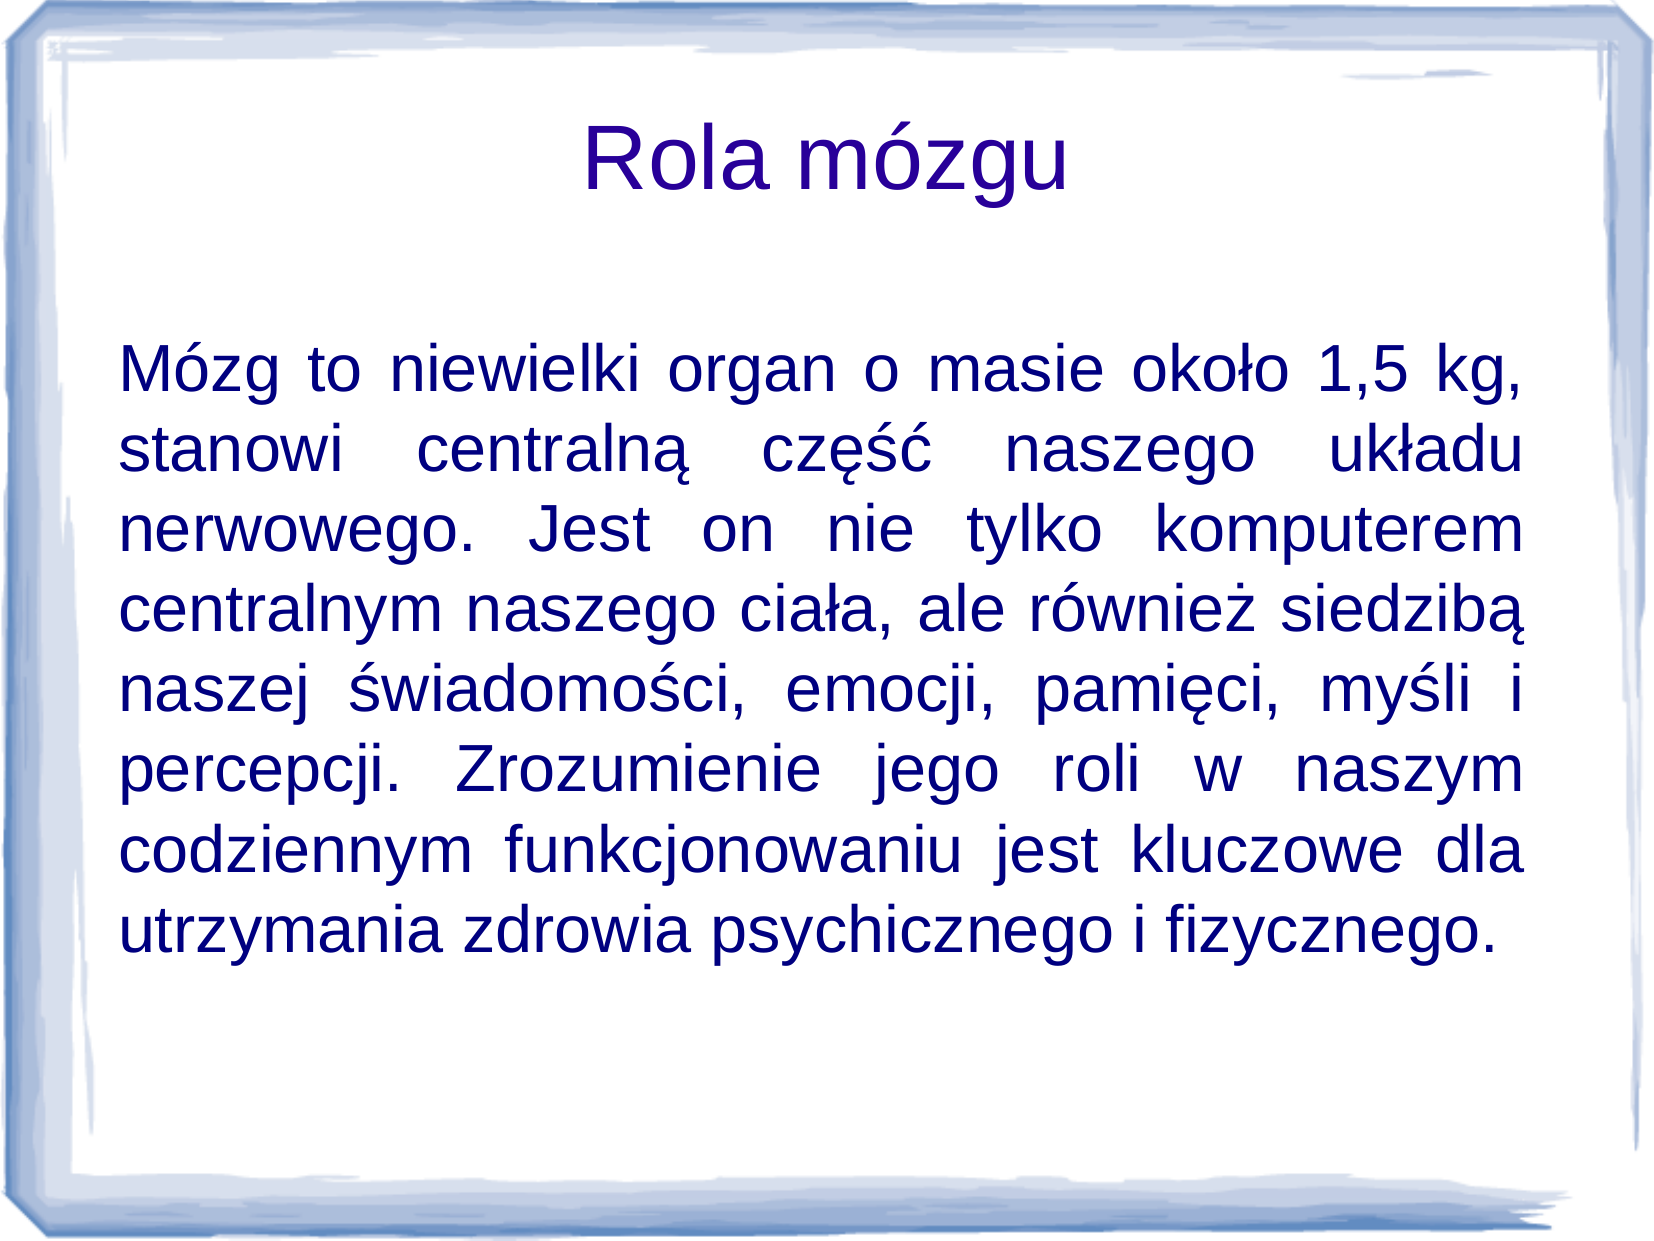

# Rola mózgu
Mózg to niewielki organ o masie około 1,5 kg, stanowi centralną część naszego układu nerwowego. Jest on nie tylko komputerem centralnym naszego ciała, ale również siedzibą naszej świadomości, emocji, pamięci, myśli i percepcji. Zrozumienie jego roli w naszym codziennym funkcjonowaniu jest kluczowe dla utrzymania zdrowia psychicznego i fizycznego.